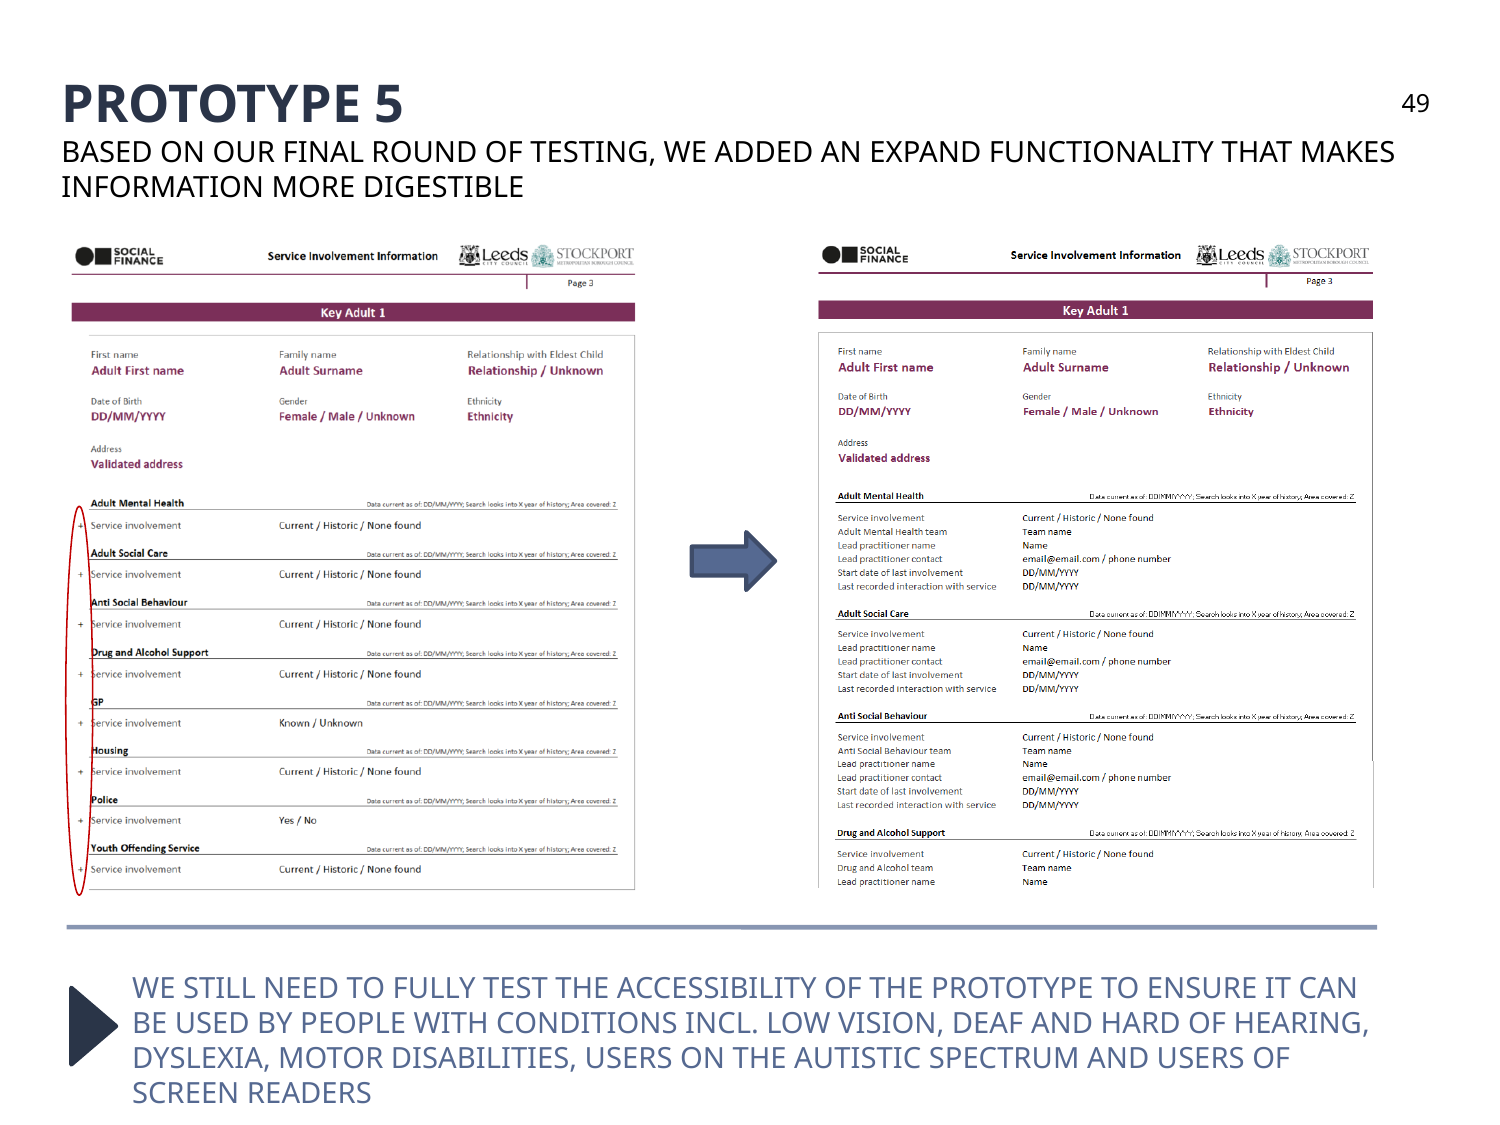

PROTOTYPE 5
BASED ON OUR FINAL ROUND OF TESTING, WE ADDED AN EXPAND FUNCTIONALITY THAT MAKES INFORMATION MORE DIGESTIBLE
WE STILL NEED TO FULLY TEST THE ACCESSIBILITY OF THE PROTOTYPE TO ENSURE IT CAN BE USED BY PEOPLE WITH CONDITIONS INCL. LOW VISION, DEAF AND HARD OF HEARING, DYSLEXIA, MOTOR DISABILITIES, USERS ON THE AUTISTIC SPECTRUM AND USERS OF SCREEN READERS